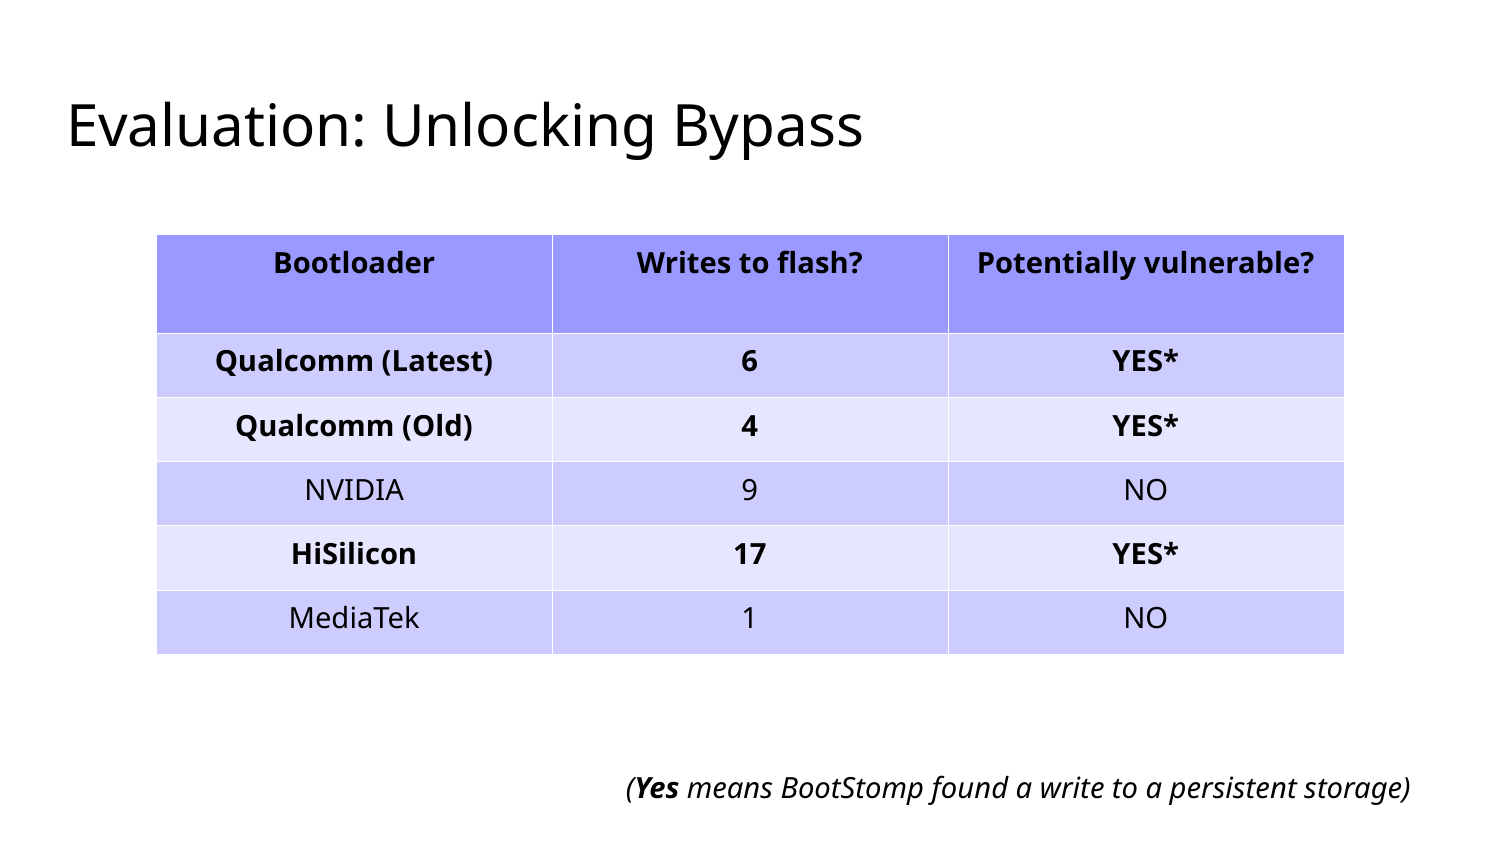

# Evaluation: Unlocking Bypass
| Bootloader | Writes to flash? | Potentially vulnerable? |
| --- | --- | --- |
| Qualcomm (Latest) | 6 | YES\* |
| Qualcomm (Old) | 4 | YES\* |
| NVIDIA | 9 | NO |
| HiSilicon | 17 | YES\* |
| MediaTek | 1 | NO |
(Yes means BootStomp found a write to a persistent storage)